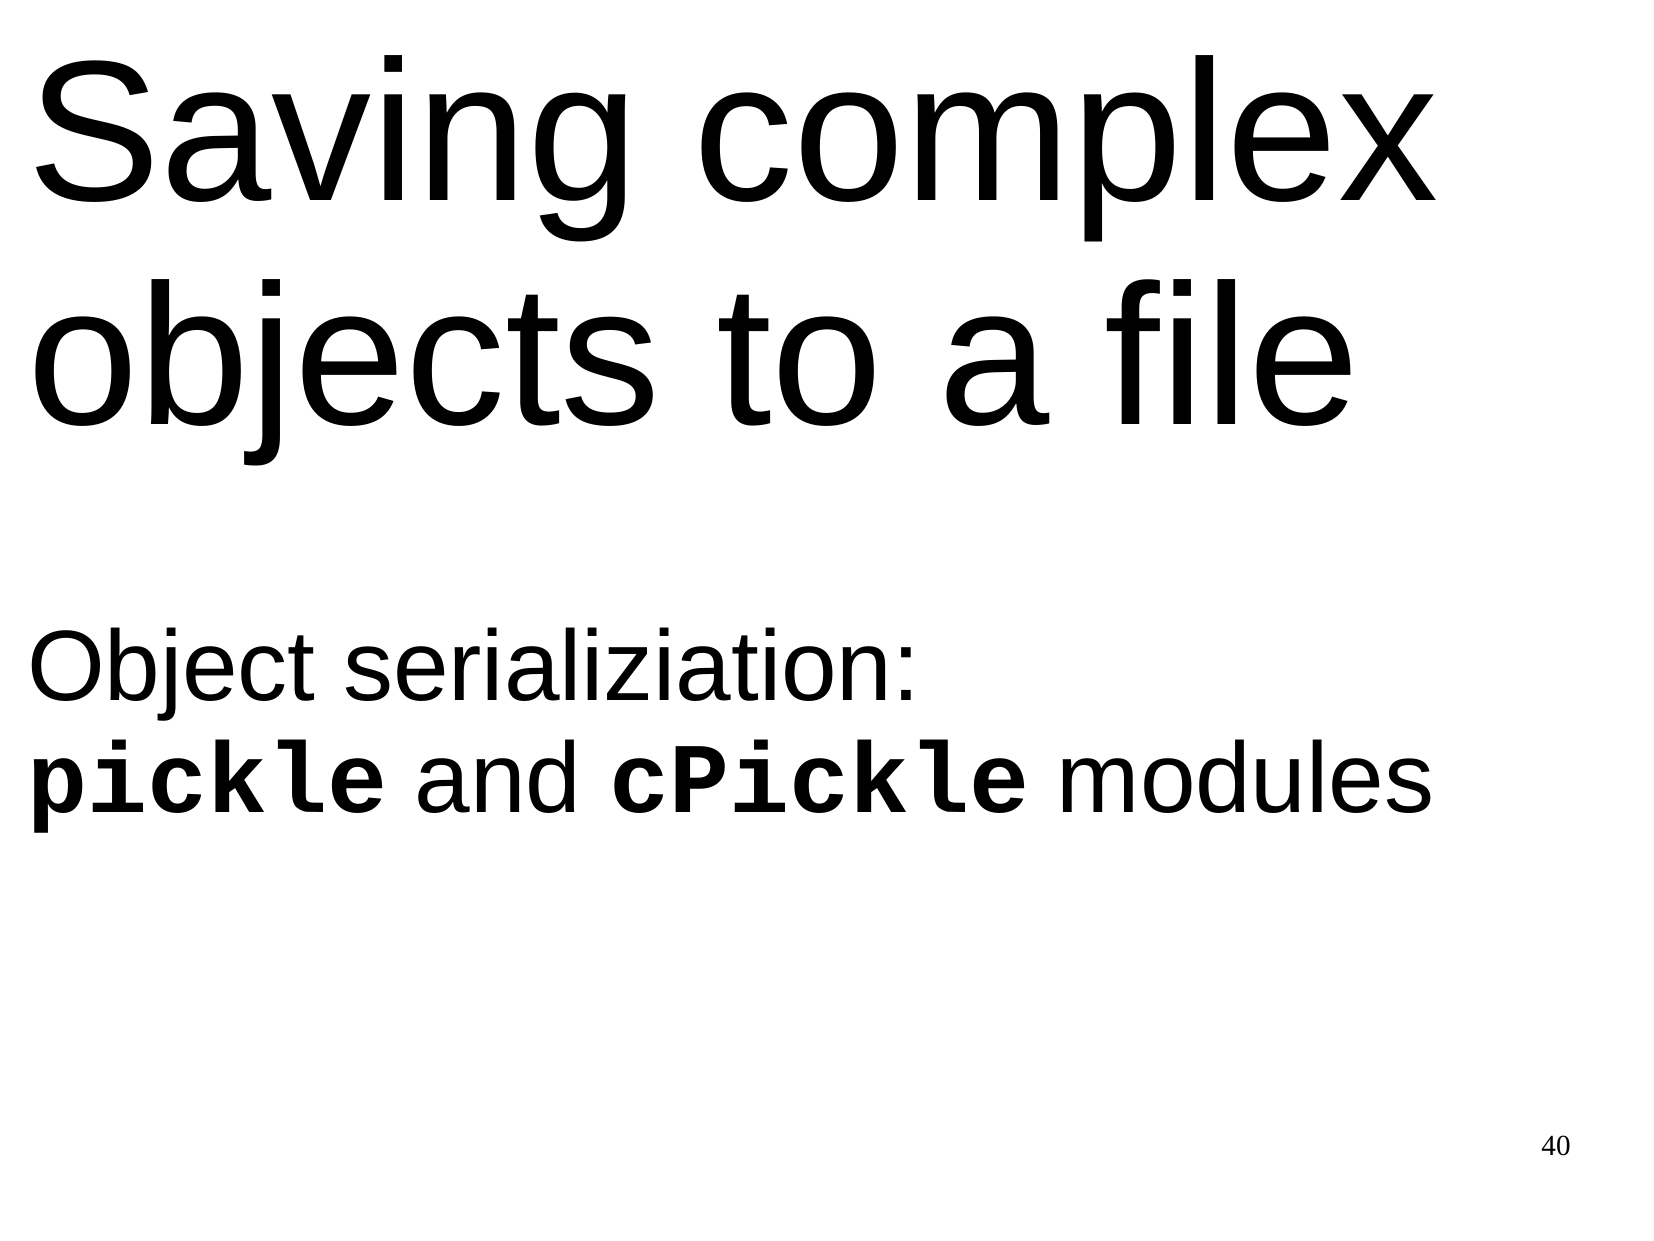

Saving complex
objects to a file
Object serializiation:
pickle and cPickle modules
40